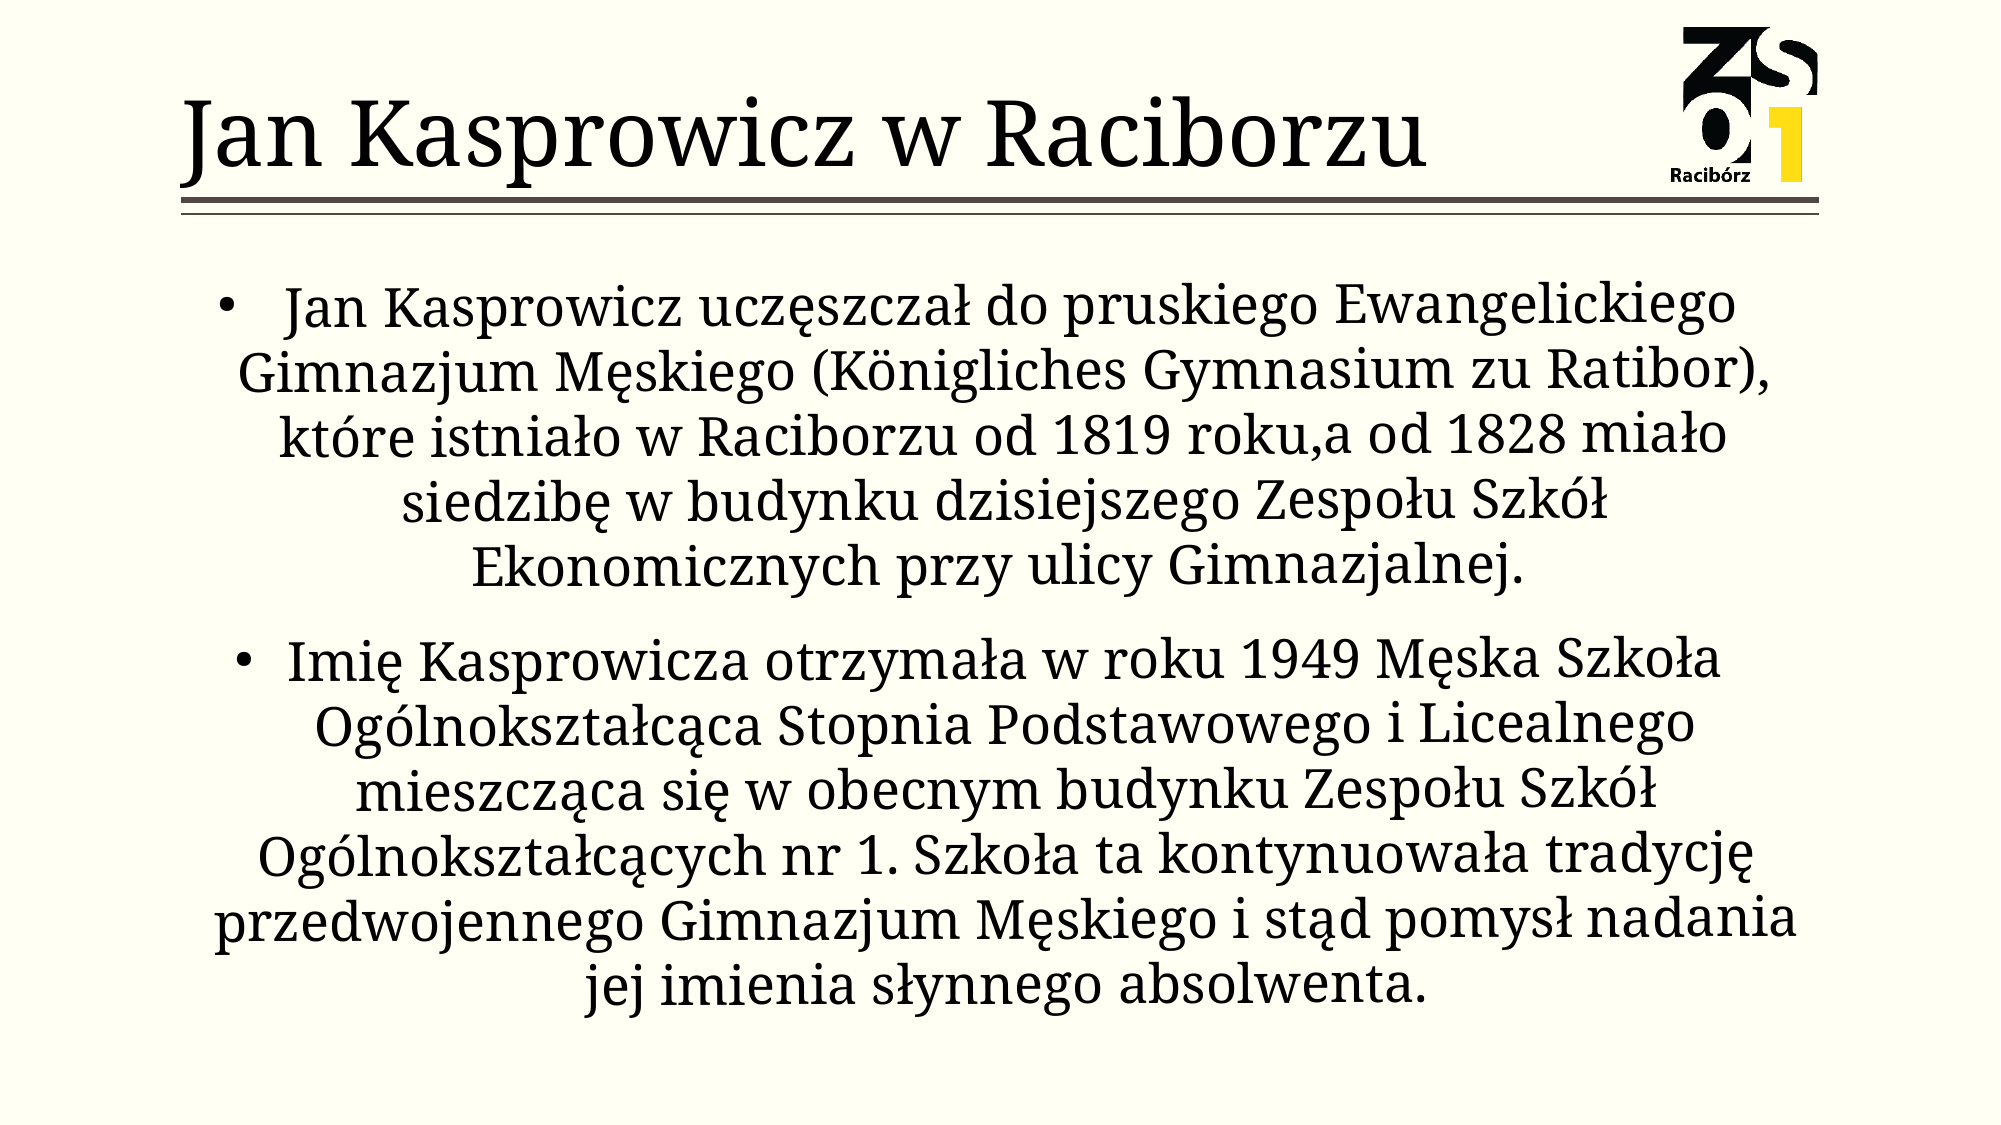

Jan Kasprowicz w Raciborzu
# Jan Kasprowicz uczęszczał do pruskiego Ewangelickiego Gimnazjum Męskiego (Königliches Gymnasium zu Ratibor), które istniało w Raciborzu od 1819 roku,a od 1828 miało siedzibę w budynku dzisiejszego Zespołu Szkół Ekonomicznych przy ulicy Gimnazjalnej.
Imię Kasprowicza otrzymała w roku 1949 Męska Szkoła Ogólnokształcąca Stopnia Podstawowego i Licealnego mieszcząca się w obecnym budynku Zespołu Szkół Ogólnokształcących nr 1. Szkoła ta kontynuowała tradycję przedwojennego Gimnazjum Męskiego i stąd pomysł nadania jej imienia słynnego absolwenta.